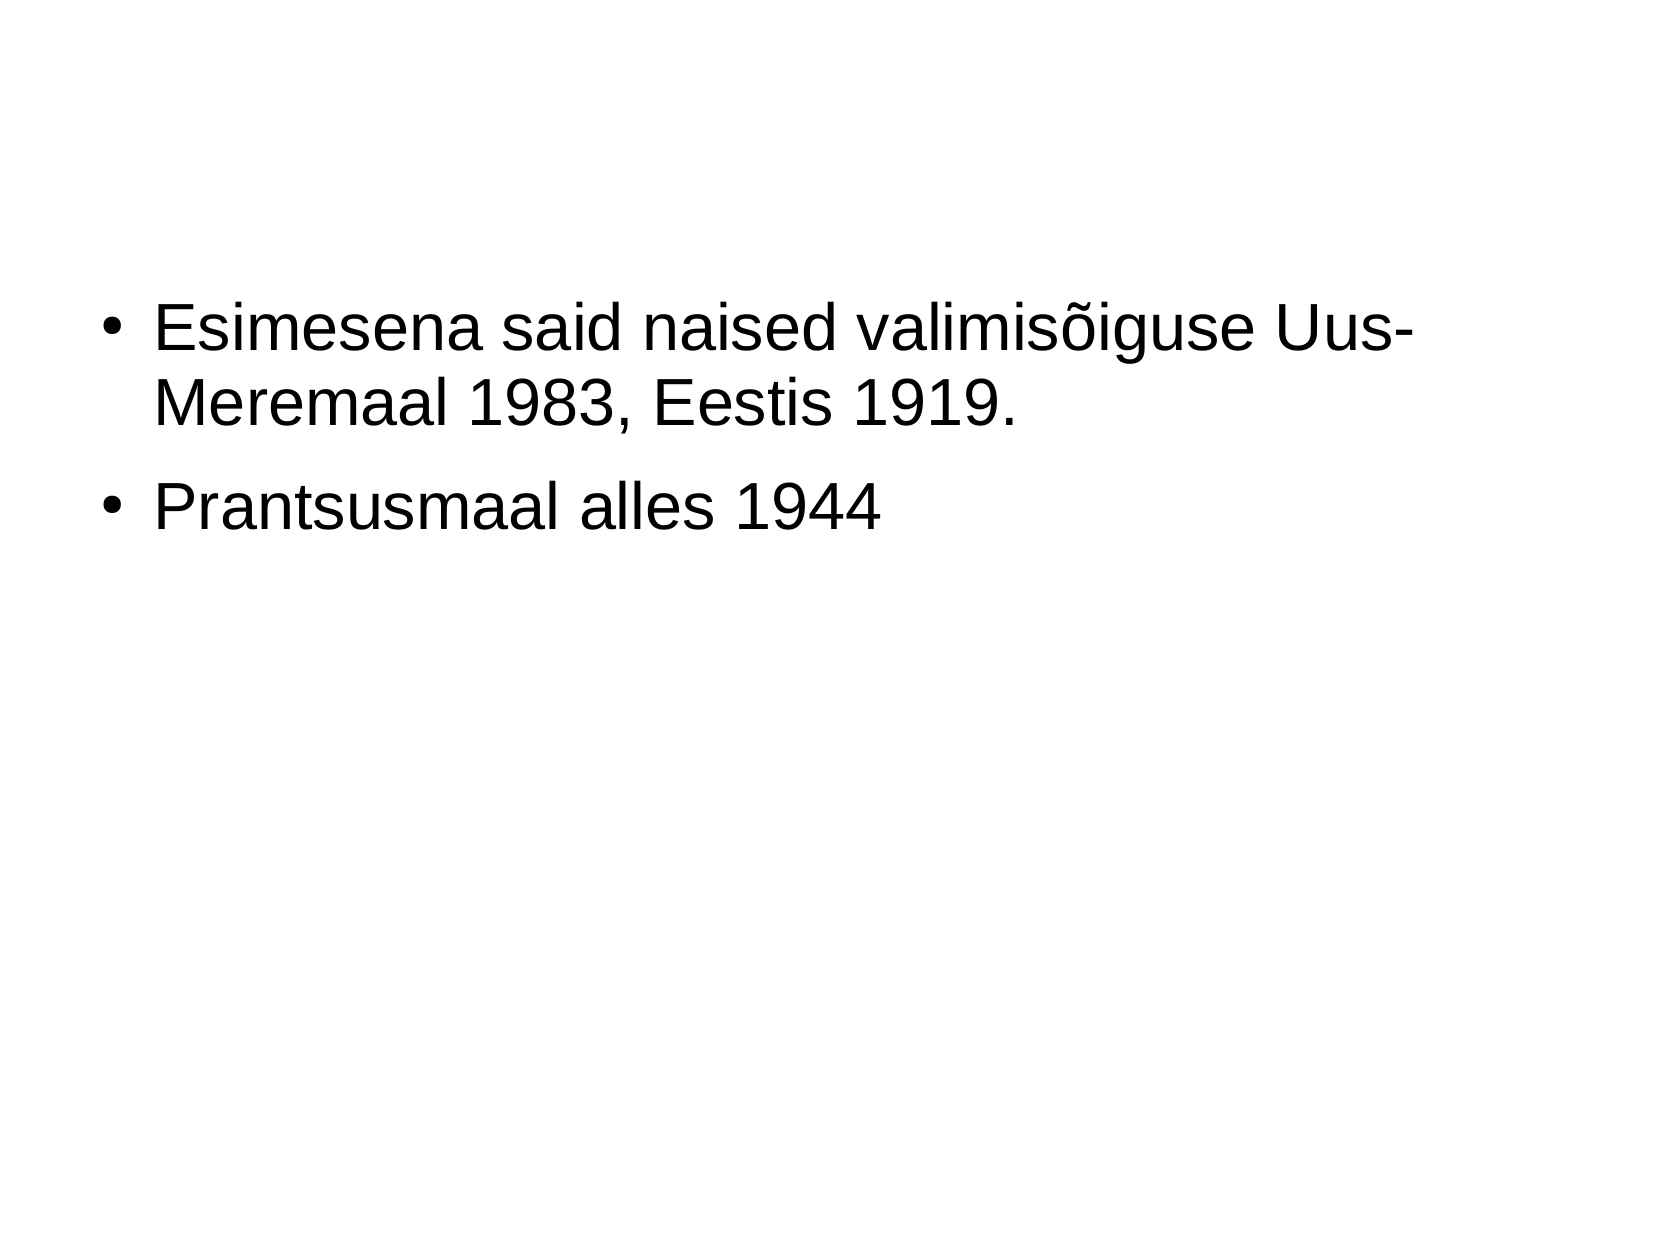

#
Esimesena said naised valimisõiguse Uus-Meremaal 1983, Eestis 1919.
Prantsusmaal alles 1944